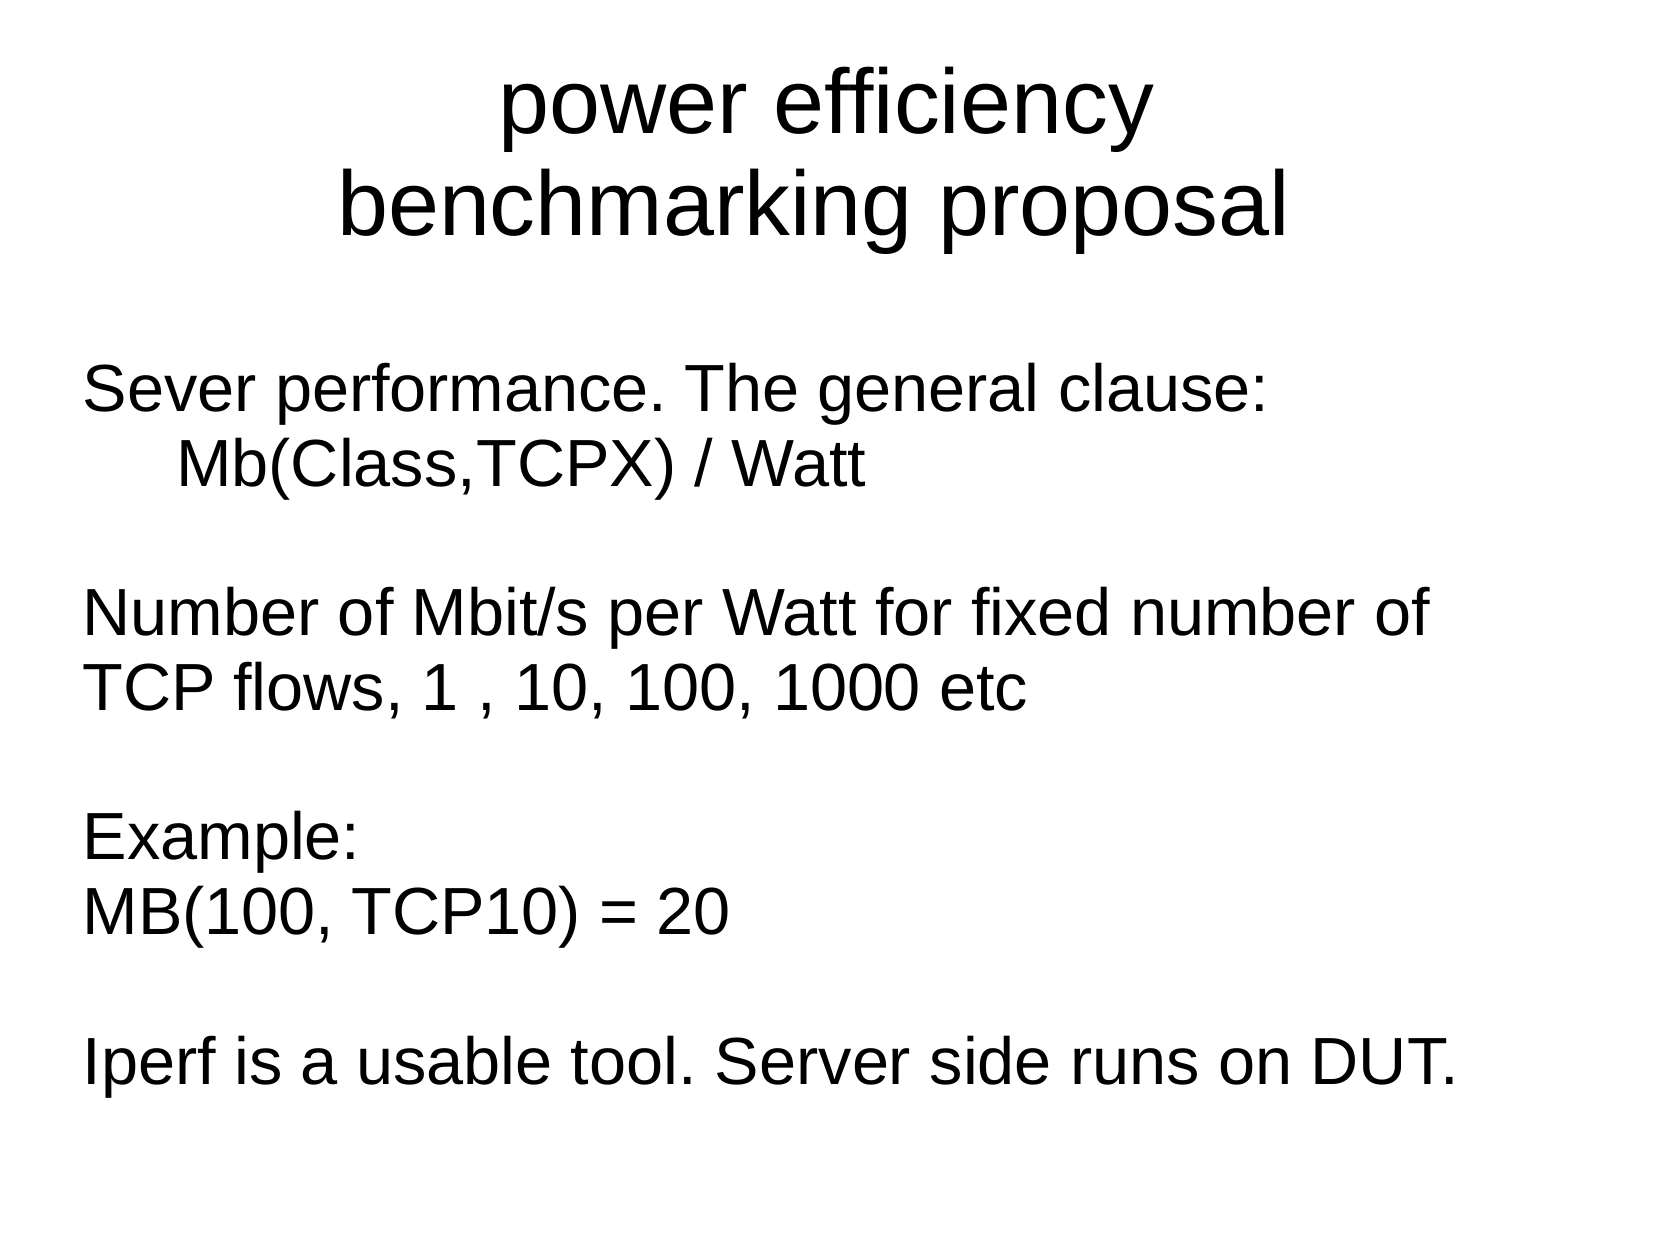

# power efficiency benchmarking proposal
Sever performance. The general clause:
	 Mb(Class,TCPX) / Watt
Number of Mbit/s per Watt for fixed number of TCP flows, 1 , 10, 100, 1000 etc
Example:
MB(100, TCP10) = 20
Iperf is a usable tool. Server side runs on DUT.